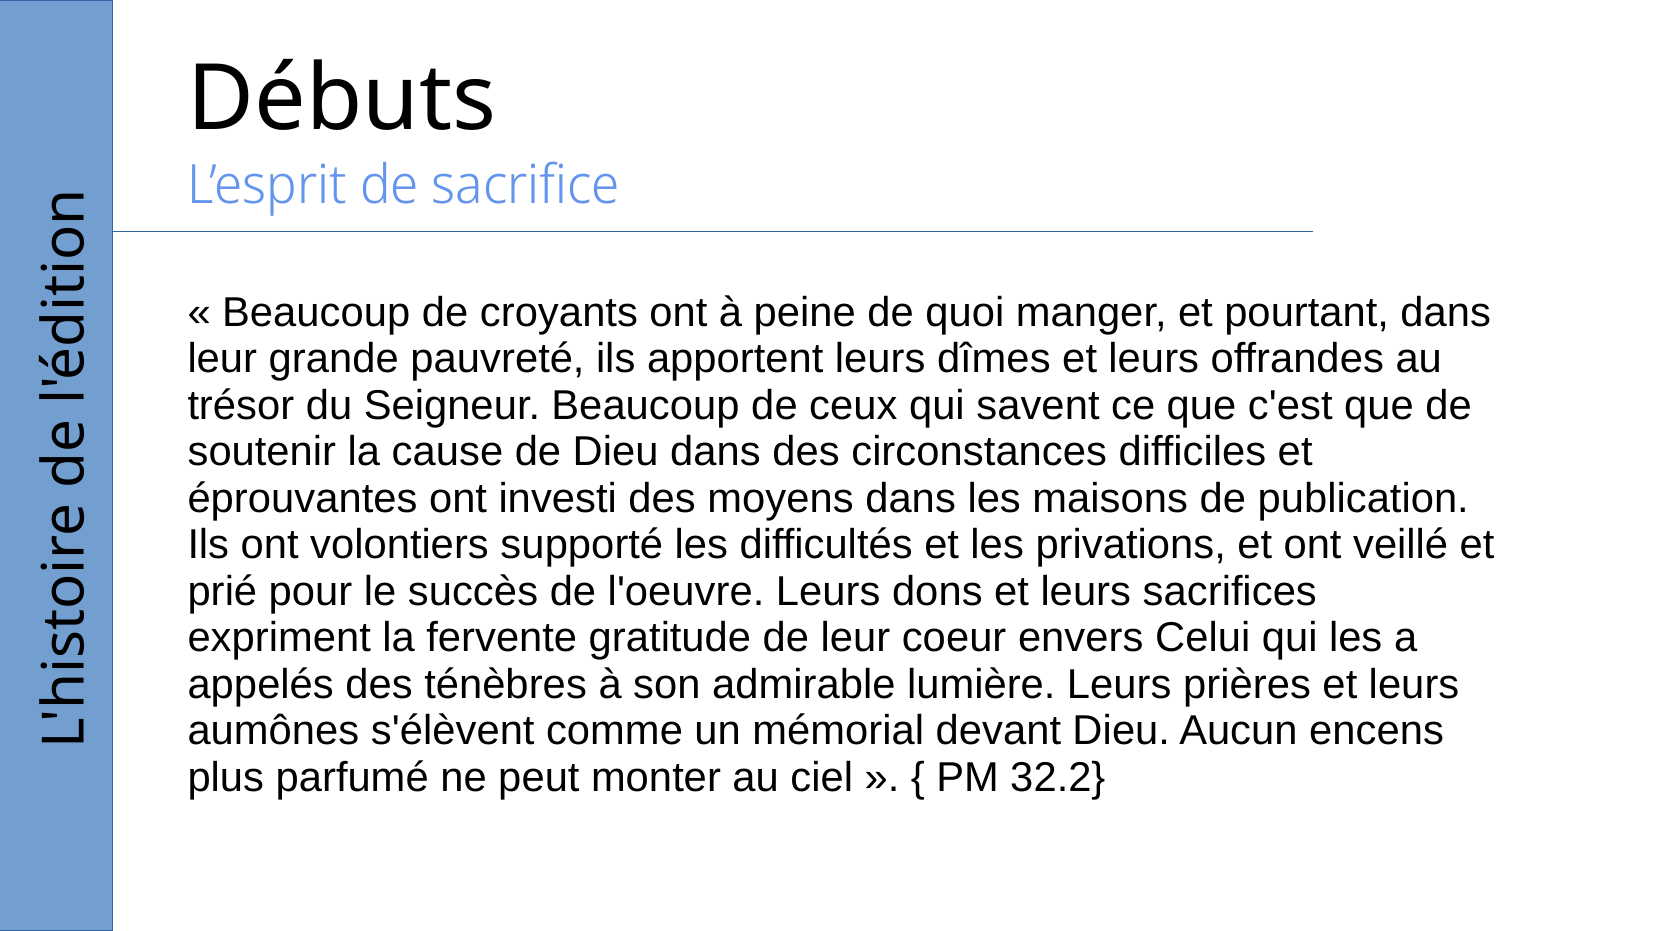

Débuts
L’esprit de sacrifice
# « Beaucoup de croyants ont à peine de quoi manger, et pourtant, dans leur grande pauvreté, ils apportent leurs dîmes et leurs offrandes au trésor du Seigneur. Beaucoup de ceux qui savent ce que c'est que de soutenir la cause de Dieu dans des circonstances difficiles et éprouvantes ont investi des moyens dans les maisons de publication. Ils ont volontiers supporté les difficultés et les privations, et ont veillé et prié pour le succès de l'oeuvre. Leurs dons et leurs sacrifices expriment la fervente gratitude de leur coeur envers Celui qui les a appelés des ténèbres à son admirable lumière. Leurs prières et leurs aumônes s'élèvent comme un mémorial devant Dieu. Aucun encens plus parfumé ne peut monter au ciel ». { PM 32.2}
L'histoire de l'édition